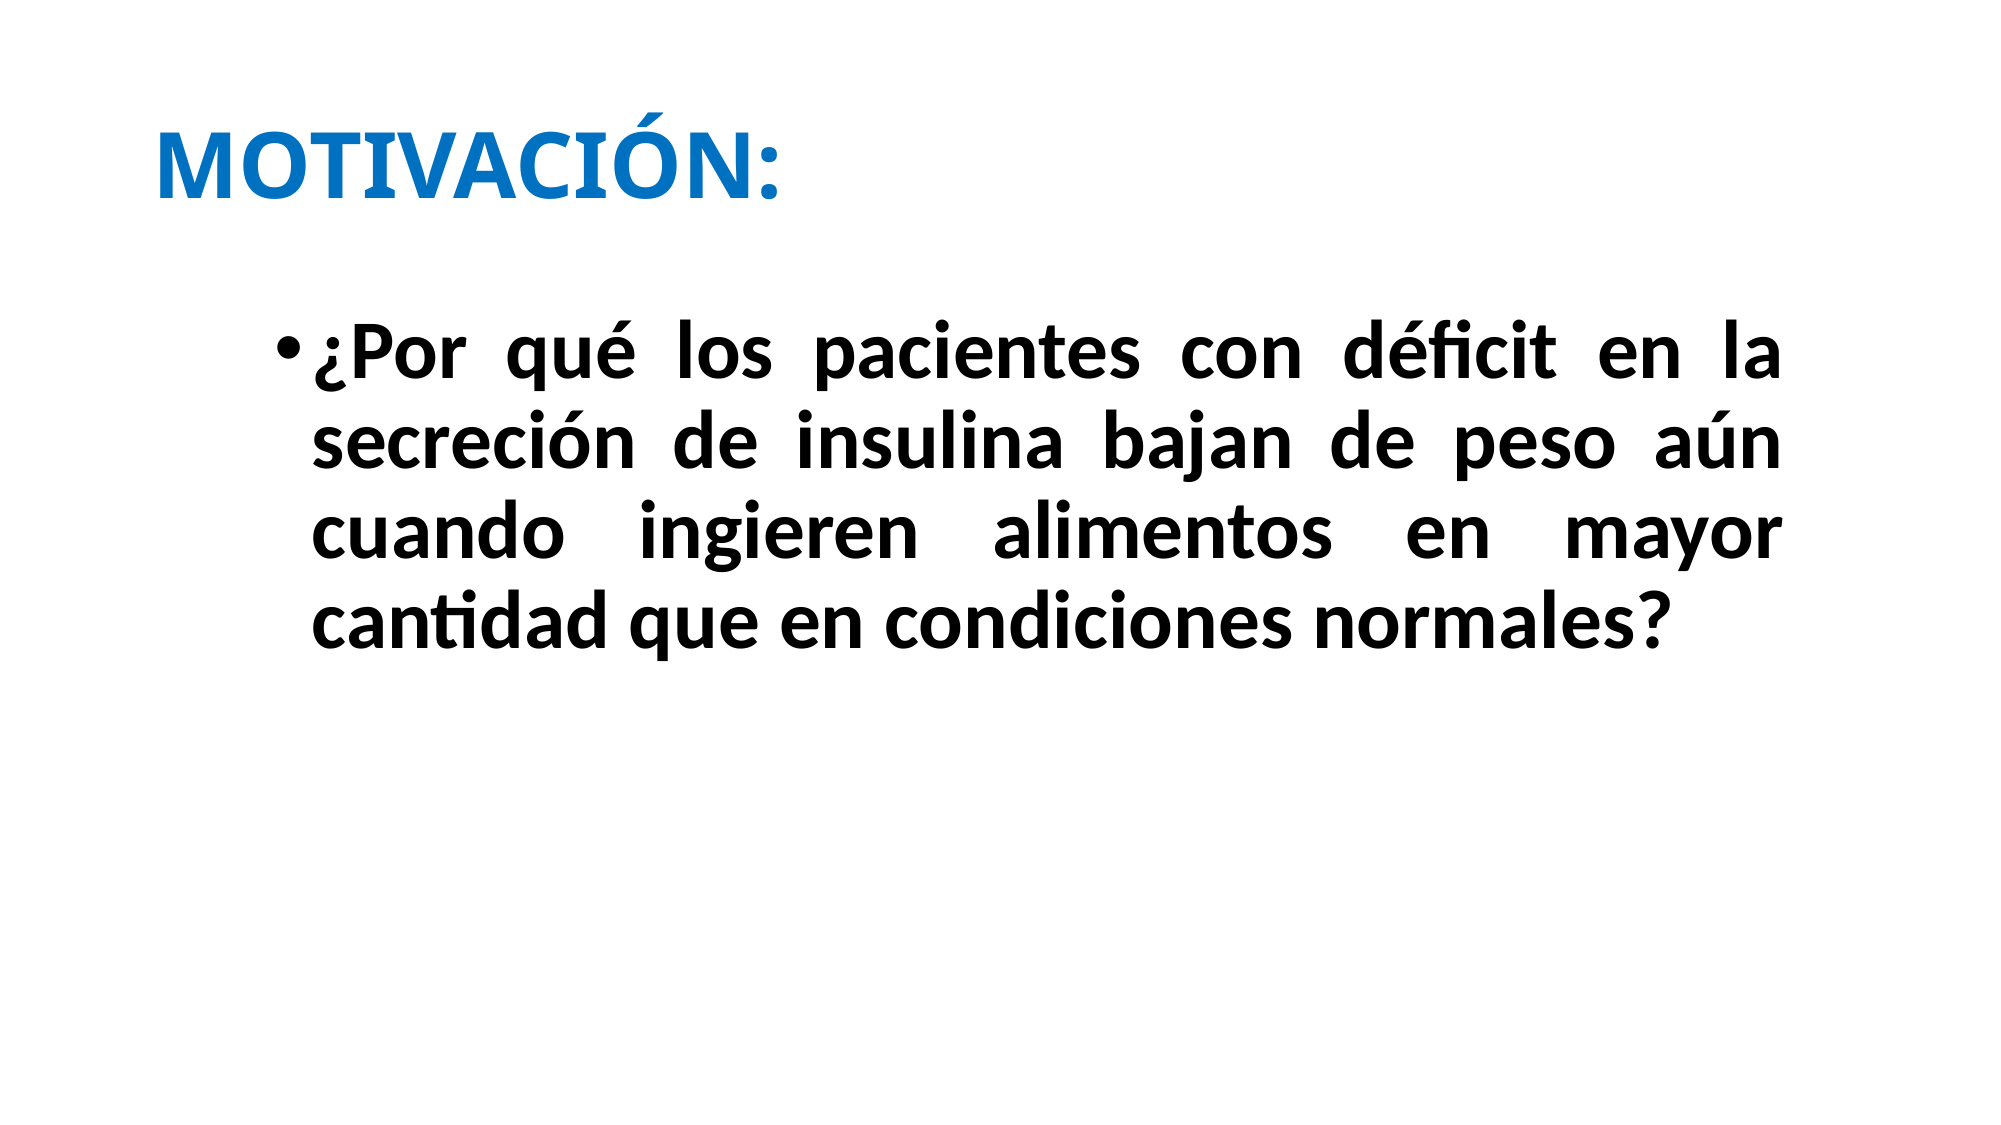

# MOTIVACIÓN:
¿Por qué los pacientes con déficit en la secreción de insulina bajan de peso aún cuando ingieren alimentos en mayor cantidad que en condiciones normales?